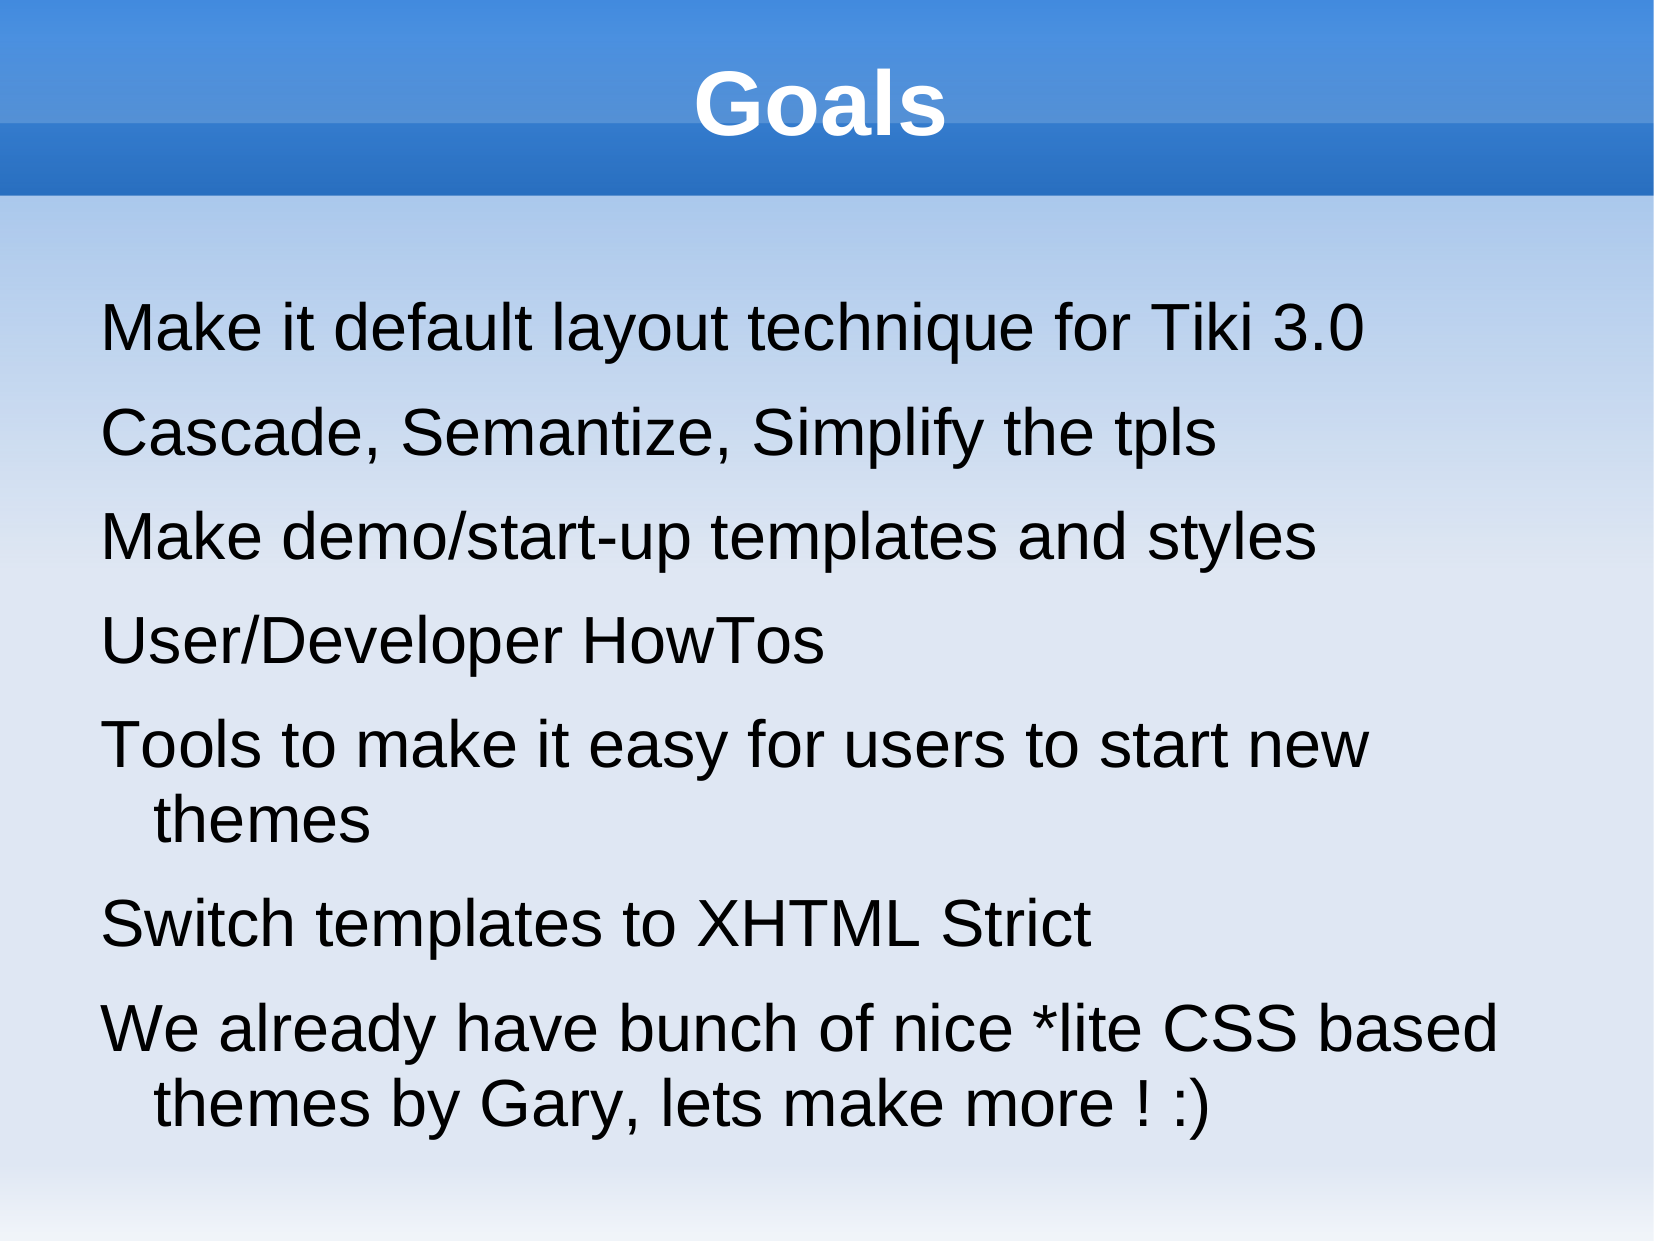

# Goals
Make it default layout technique for Tiki 3.0
Cascade, Semantize, Simplify the tpls
Make demo/start-up templates and styles
User/Developer HowTos
Tools to make it easy for users to start new themes
Switch templates to XHTML Strict
We already have bunch of nice *lite CSS based themes by Gary, lets make more ! :)